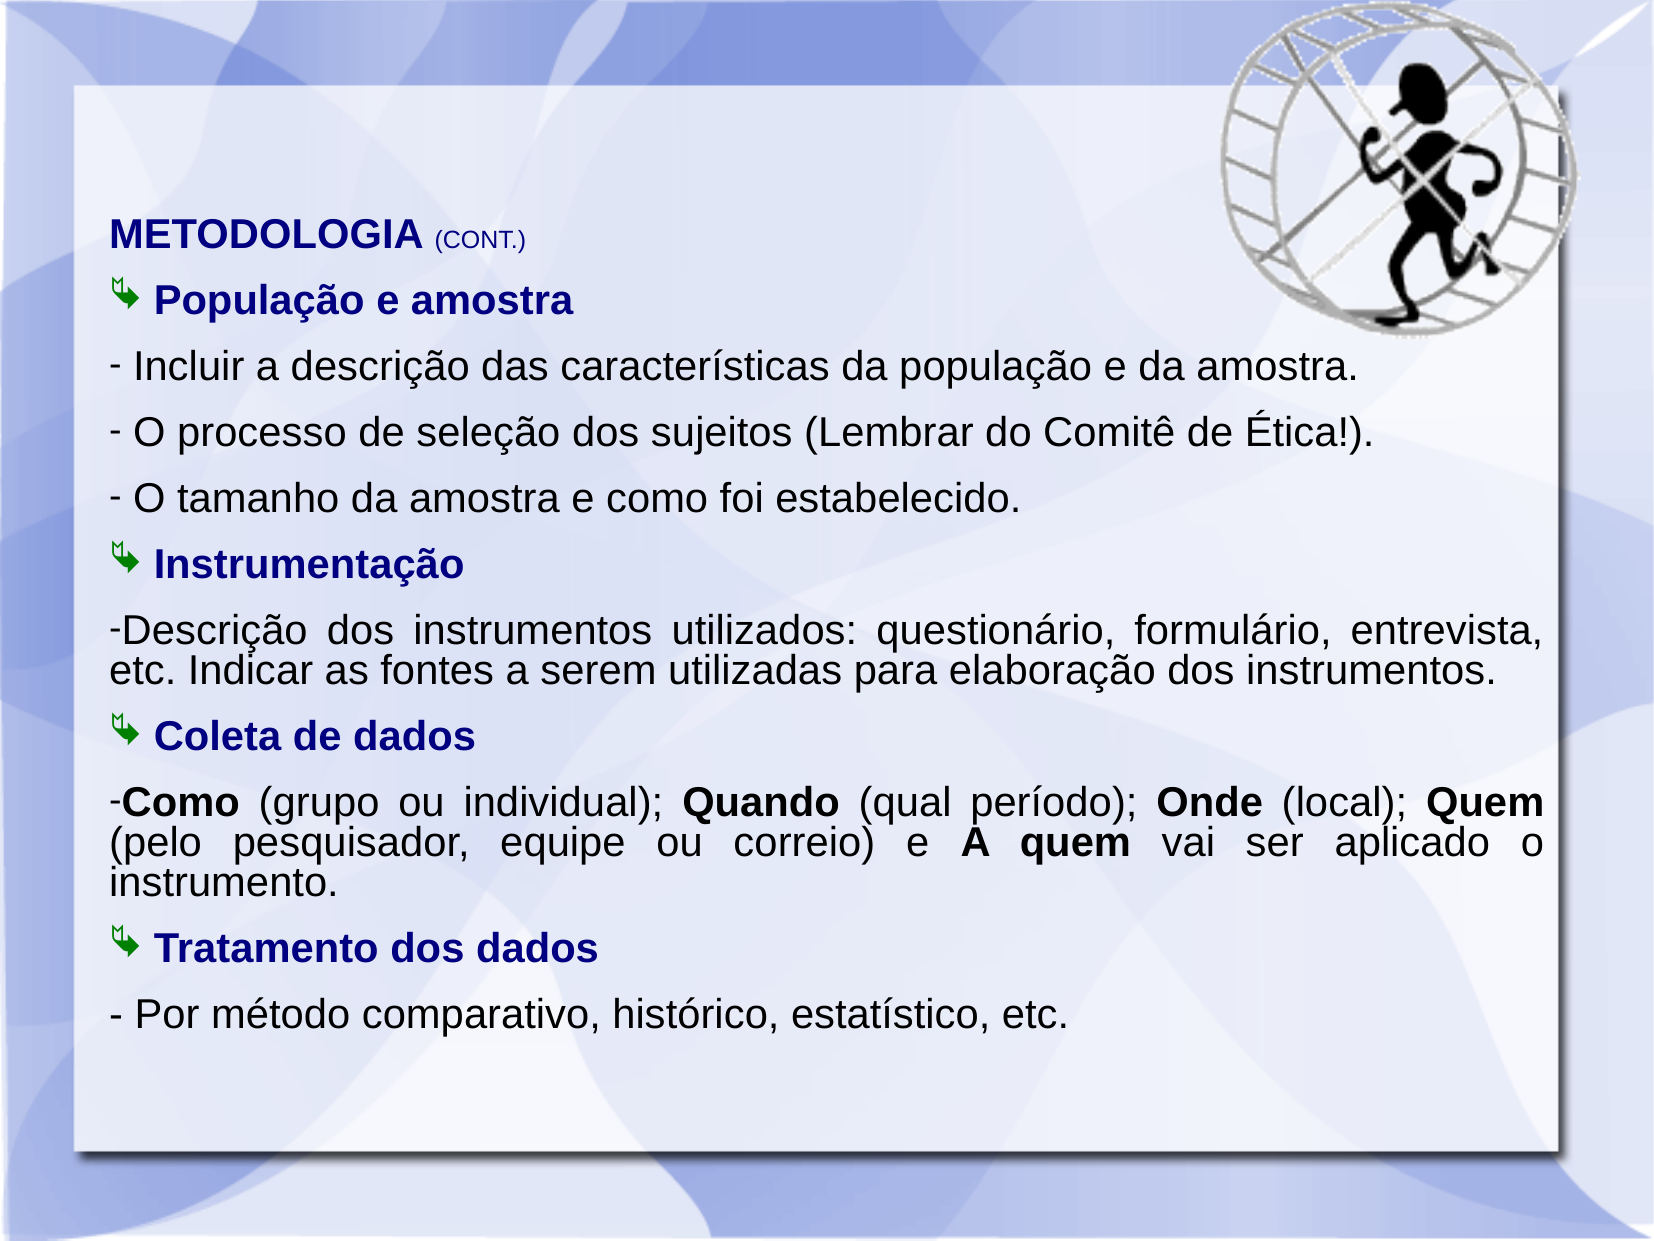

METODOLOGIA (CONT.)
 População e amostra
 Incluir a descrição das características da população e da amostra.
 O processo de seleção dos sujeitos (Lembrar do Comitê de Ética!).
 O tamanho da amostra e como foi estabelecido.
 Instrumentação
Descrição dos instrumentos utilizados: questionário, formulário, entrevista, etc. Indicar as fontes a serem utilizadas para elaboração dos instrumentos.
 Coleta de dados
Como (grupo ou individual); Quando (qual período); Onde (local); Quem (pelo pesquisador, equipe ou correio) e A quem vai ser aplicado o instrumento.
 Tratamento dos dados
- Por método comparativo, histórico, estatístico, etc.